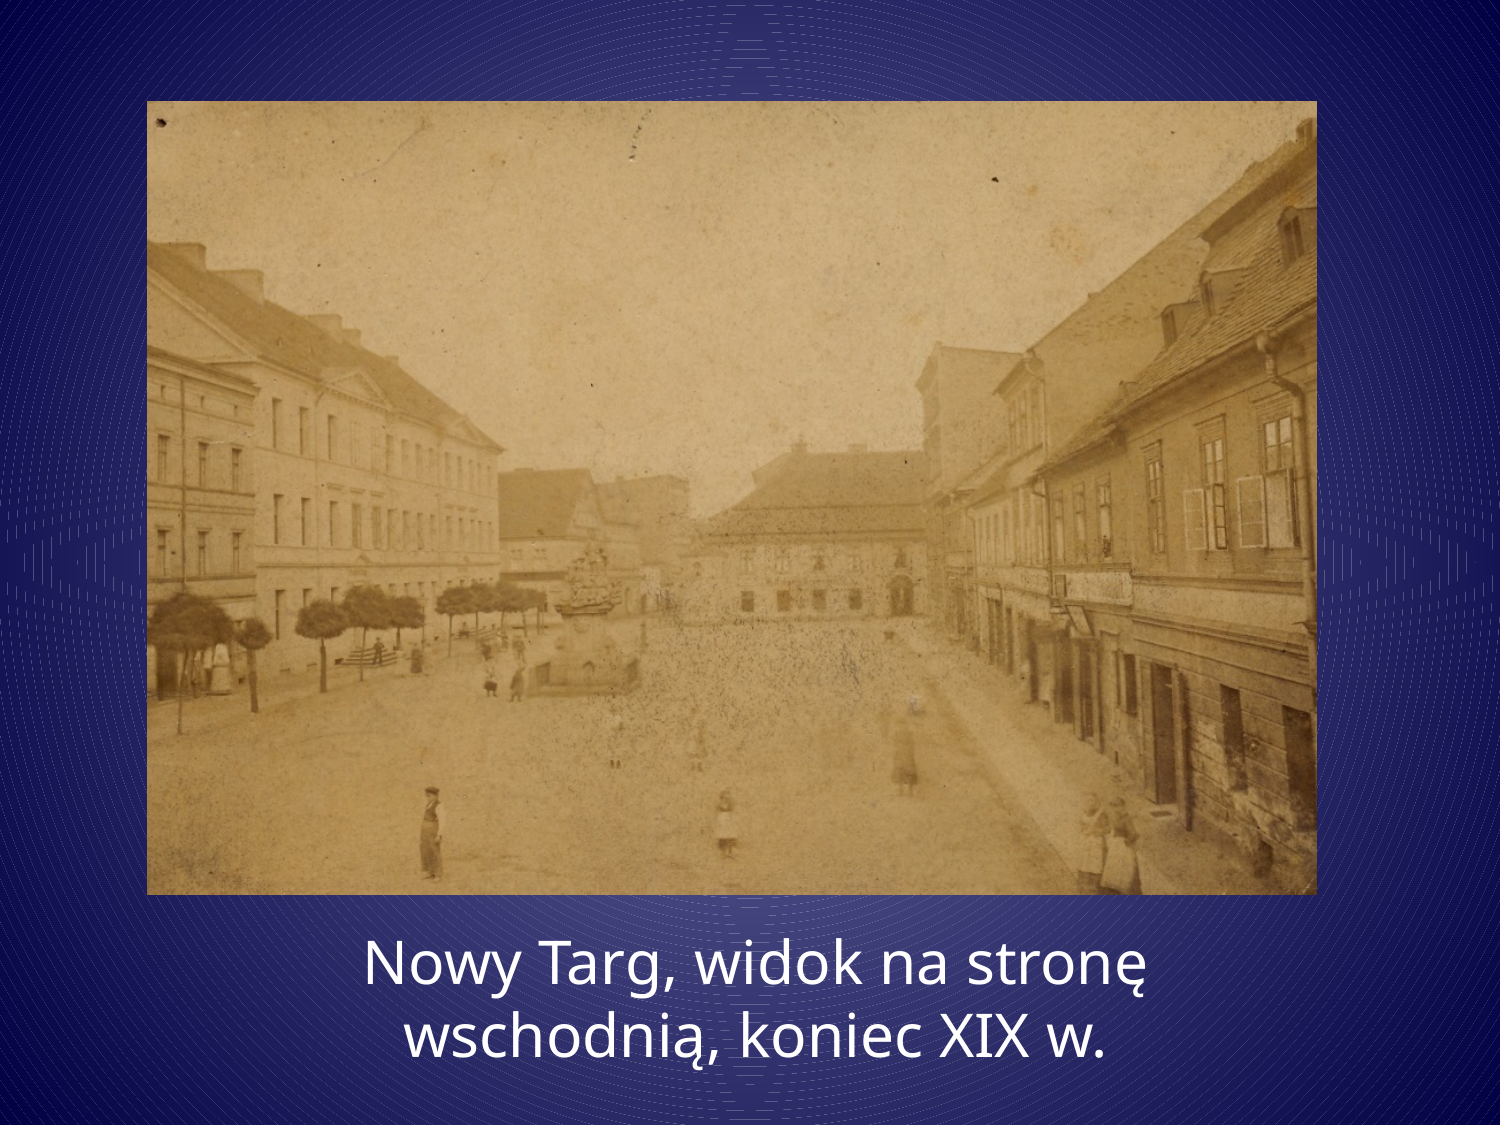

# Nowy Targ, widok na stronę wschodnią, koniec XIX w.